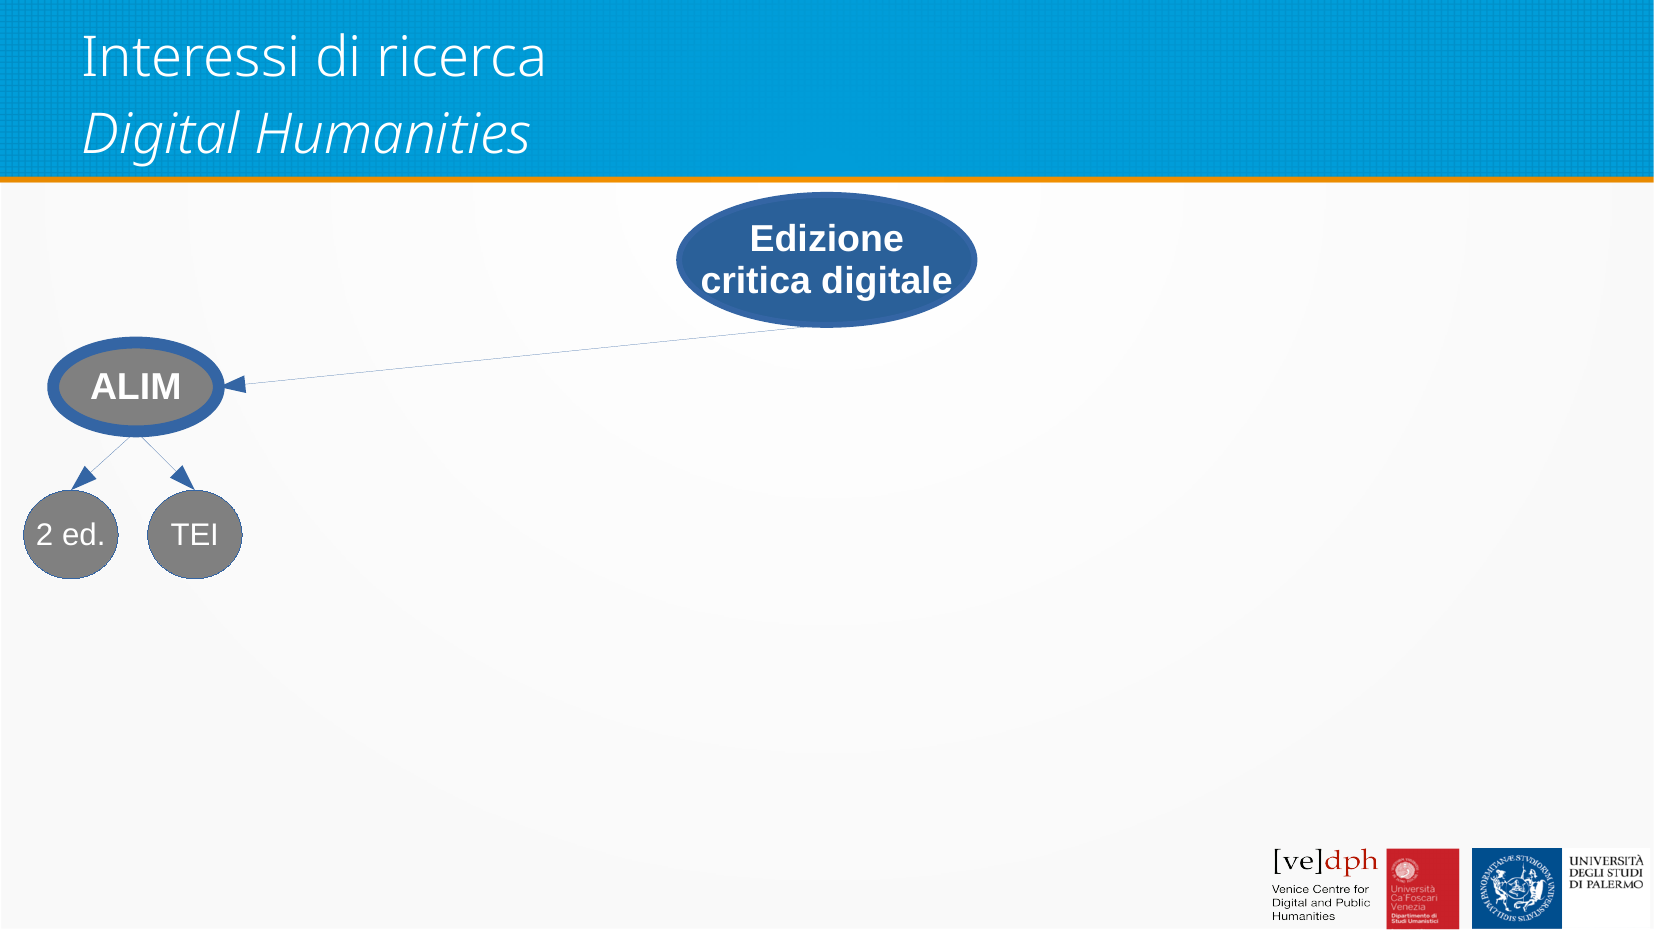

# Interessi di ricerca Digital Humanities
Edizione
critica digitale
ALIM
2 ed.
TEI